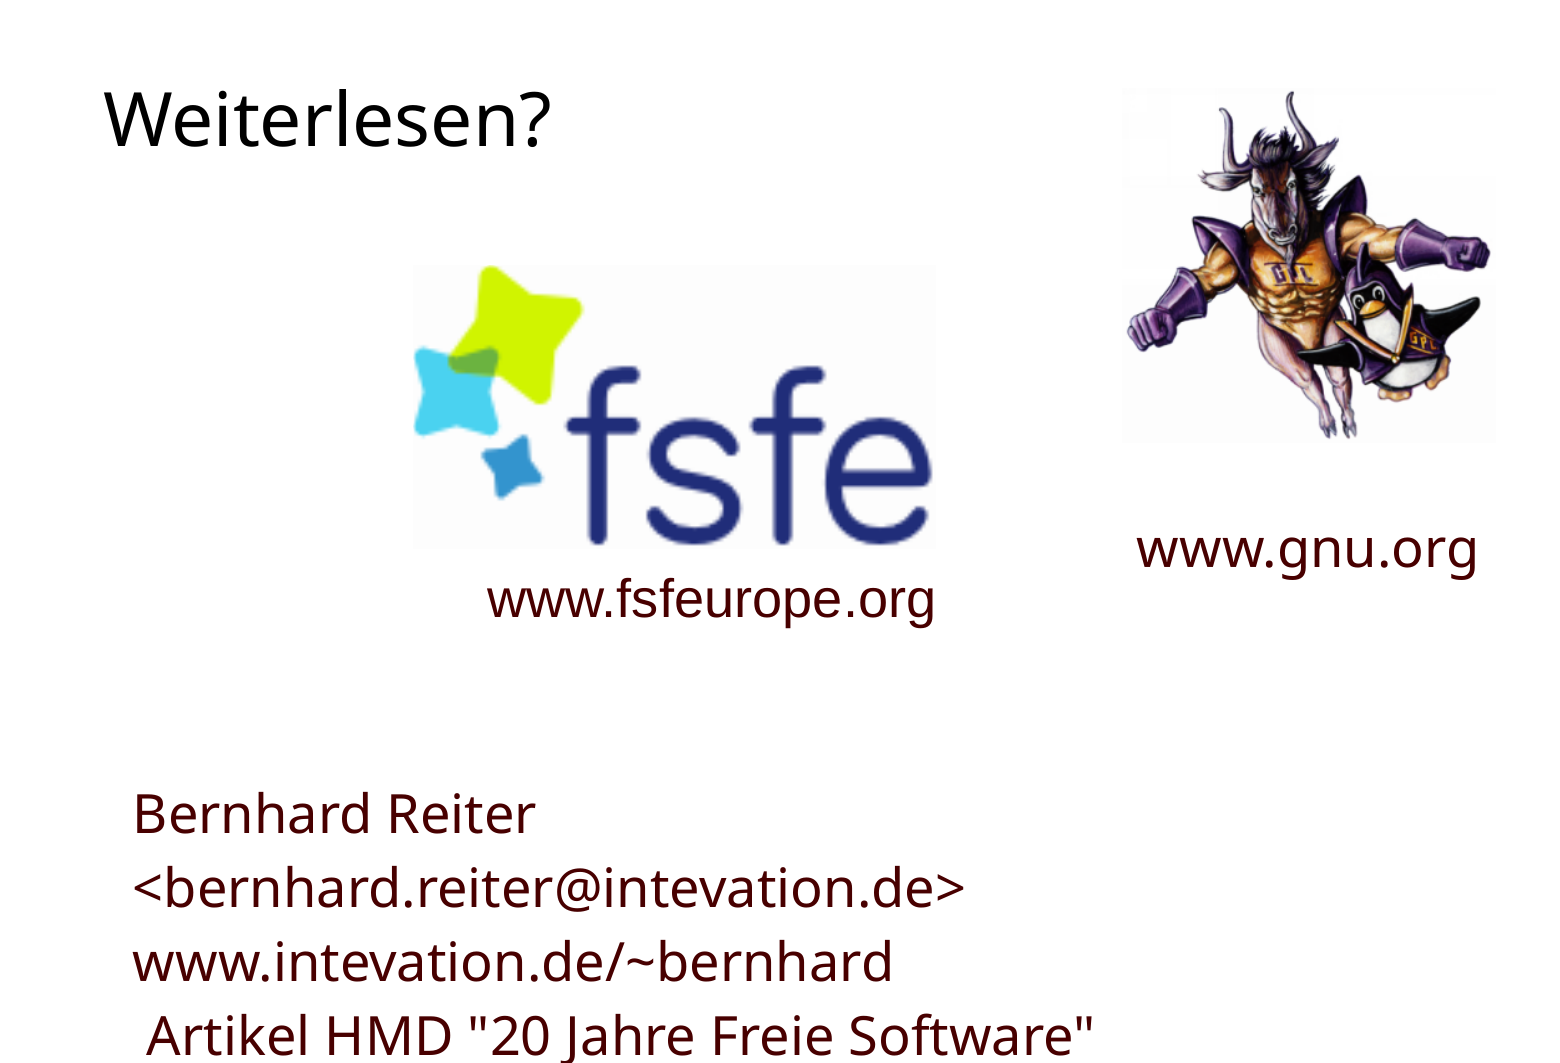

Weiterlesen?
www.gnu.org
www.fsfeurope.org
Bernhard Reiter <bernhard.reiter@intevation.de>
www.intevation.de/~bernhard
 Artikel HMD "20 Jahre Freie Software"